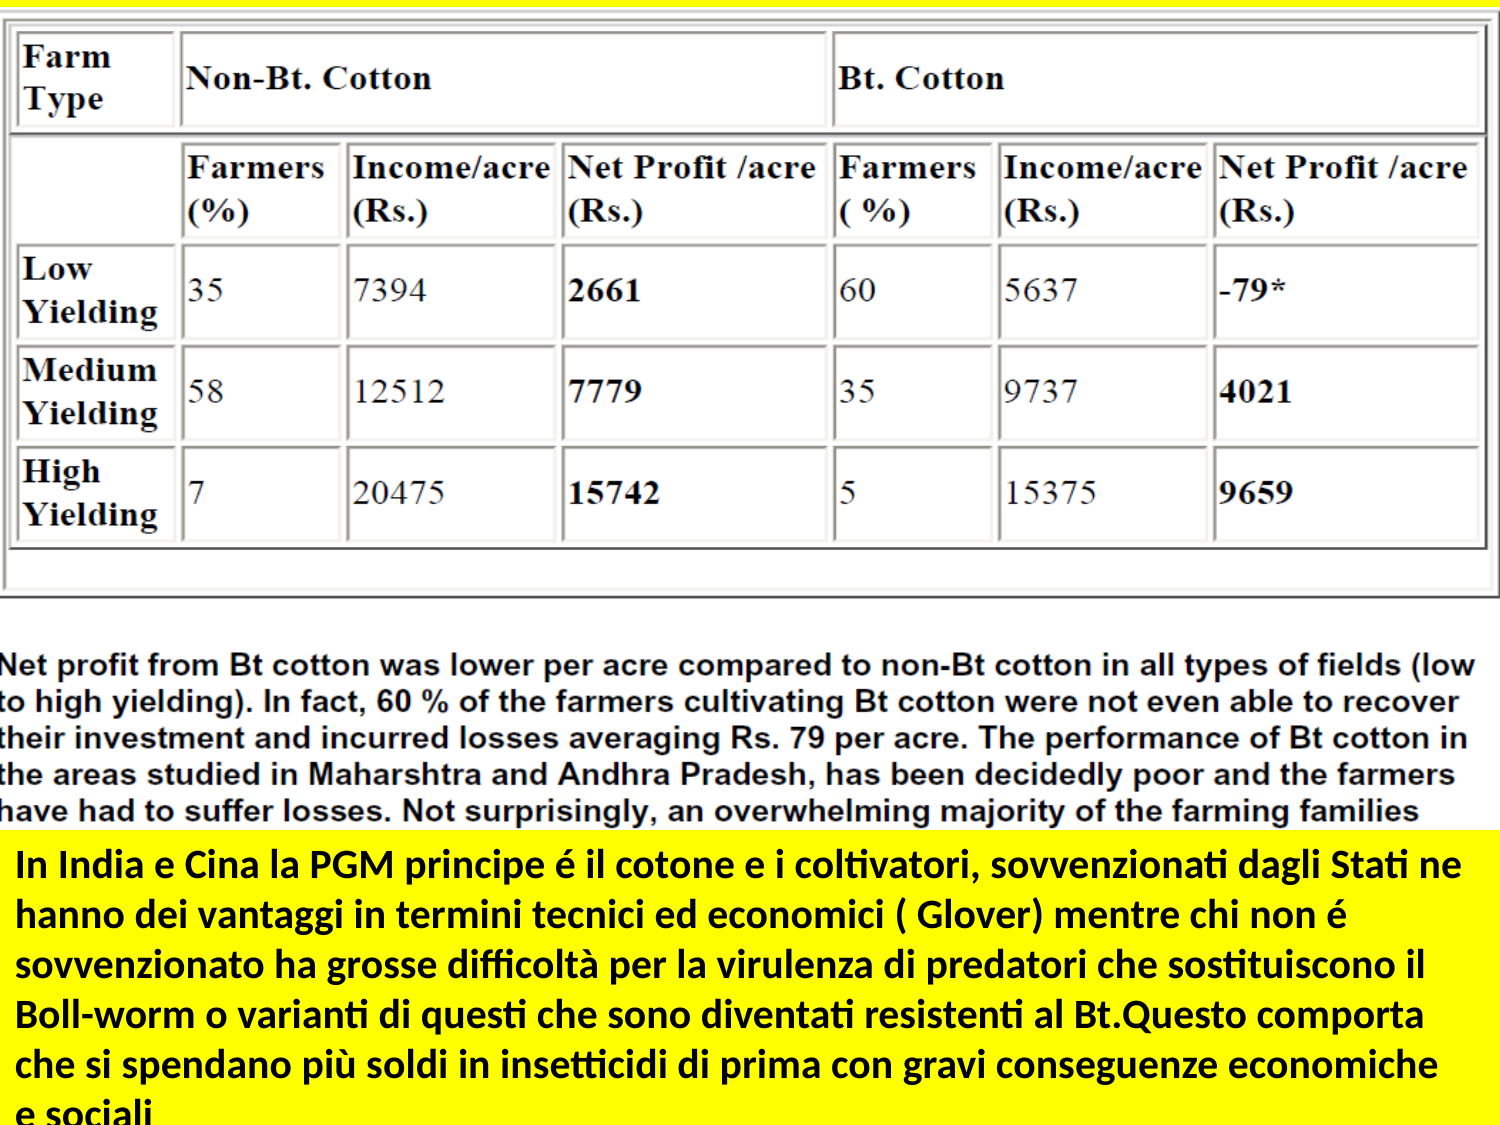

In India e Cina la PGM principe é il cotone e i coltivatori, sovvenzionati dagli Stati ne hanno dei vantaggi in termini tecnici ed economici ( Glover) mentre chi non é sovvenzionato ha grosse difficoltà per la virulenza di predatori che sostituiscono il Boll-worm o varianti di questi che sono diventati resistenti al Bt.Questo comporta che si spendano più soldi in insetticidi di prima con gravi conseguenze economiche e sociali